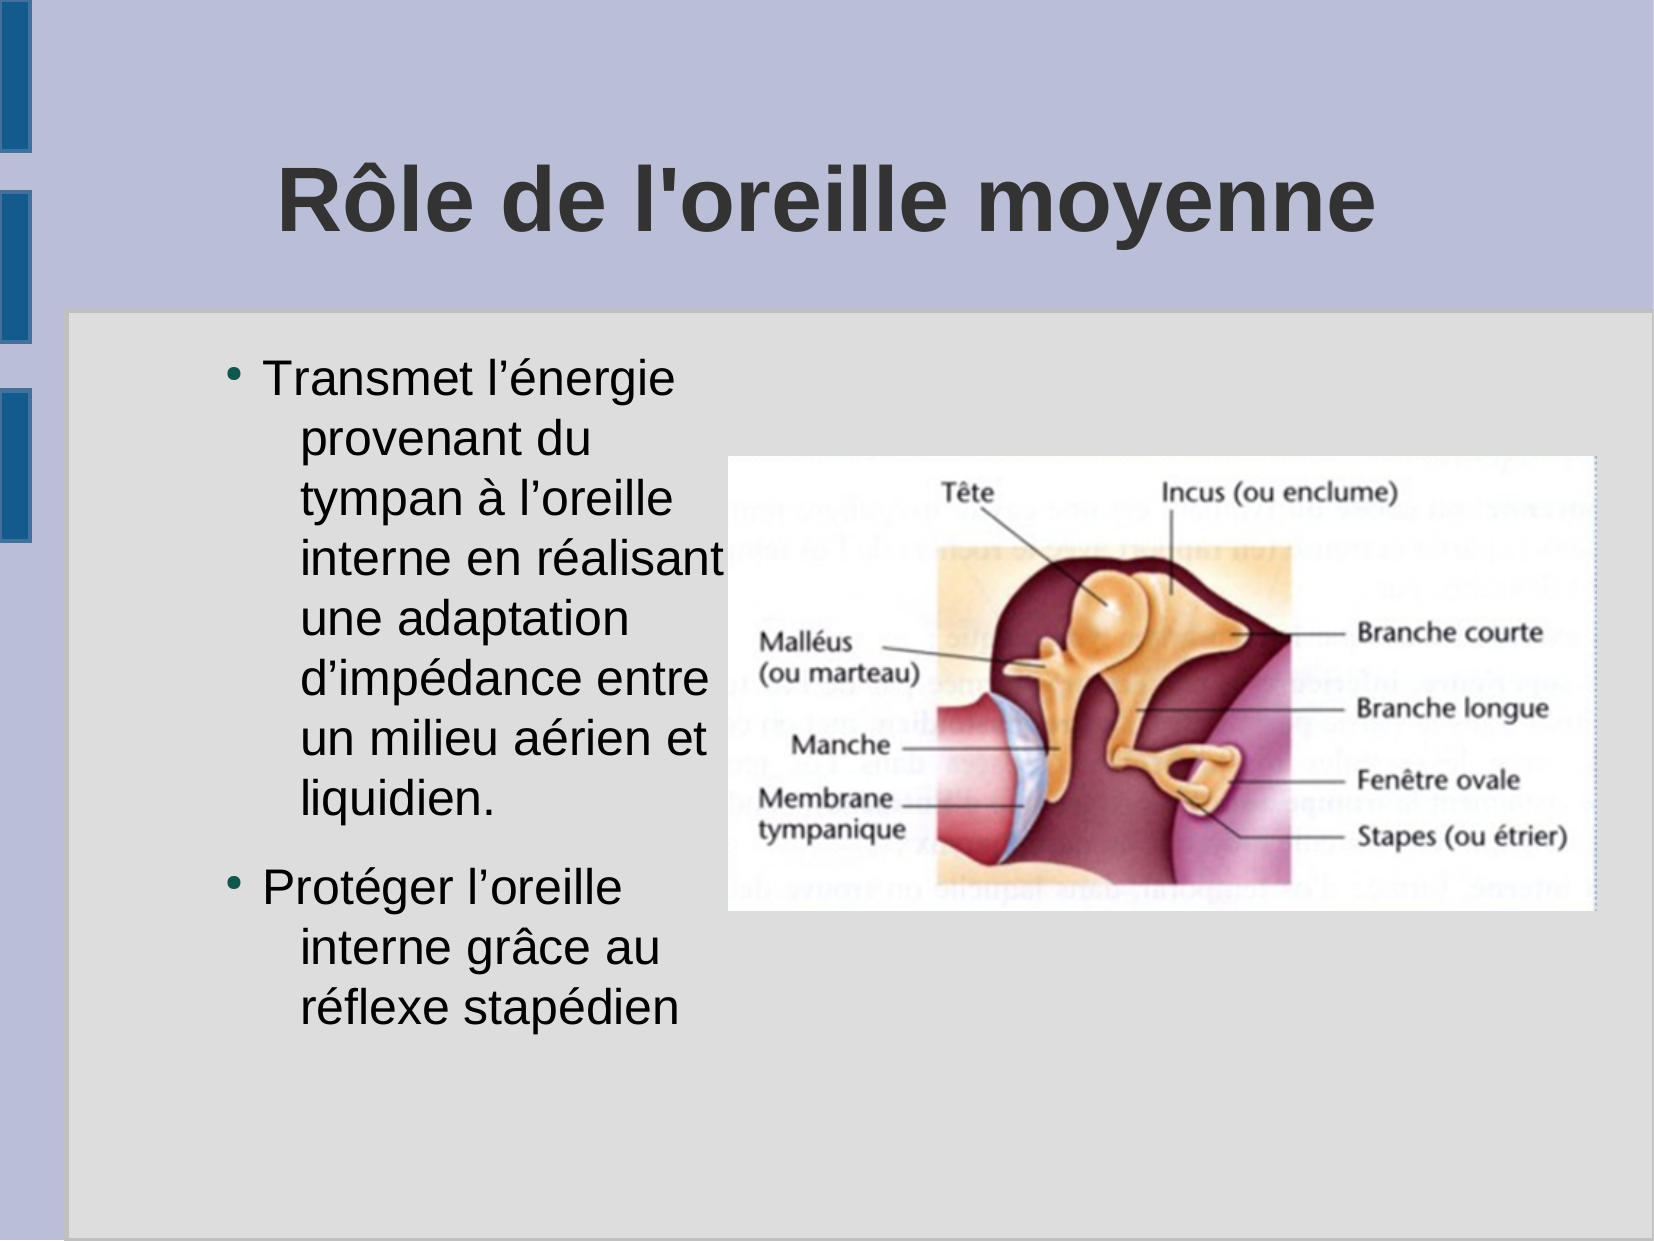

# Rôle de l'oreille moyenne
Transmet l’énergie provenant du tympan à l’oreille interne en réalisant une adaptation d’impédance entre un milieu aérien et liquidien.
Protéger l’oreille interne grâce au réflexe stapédien